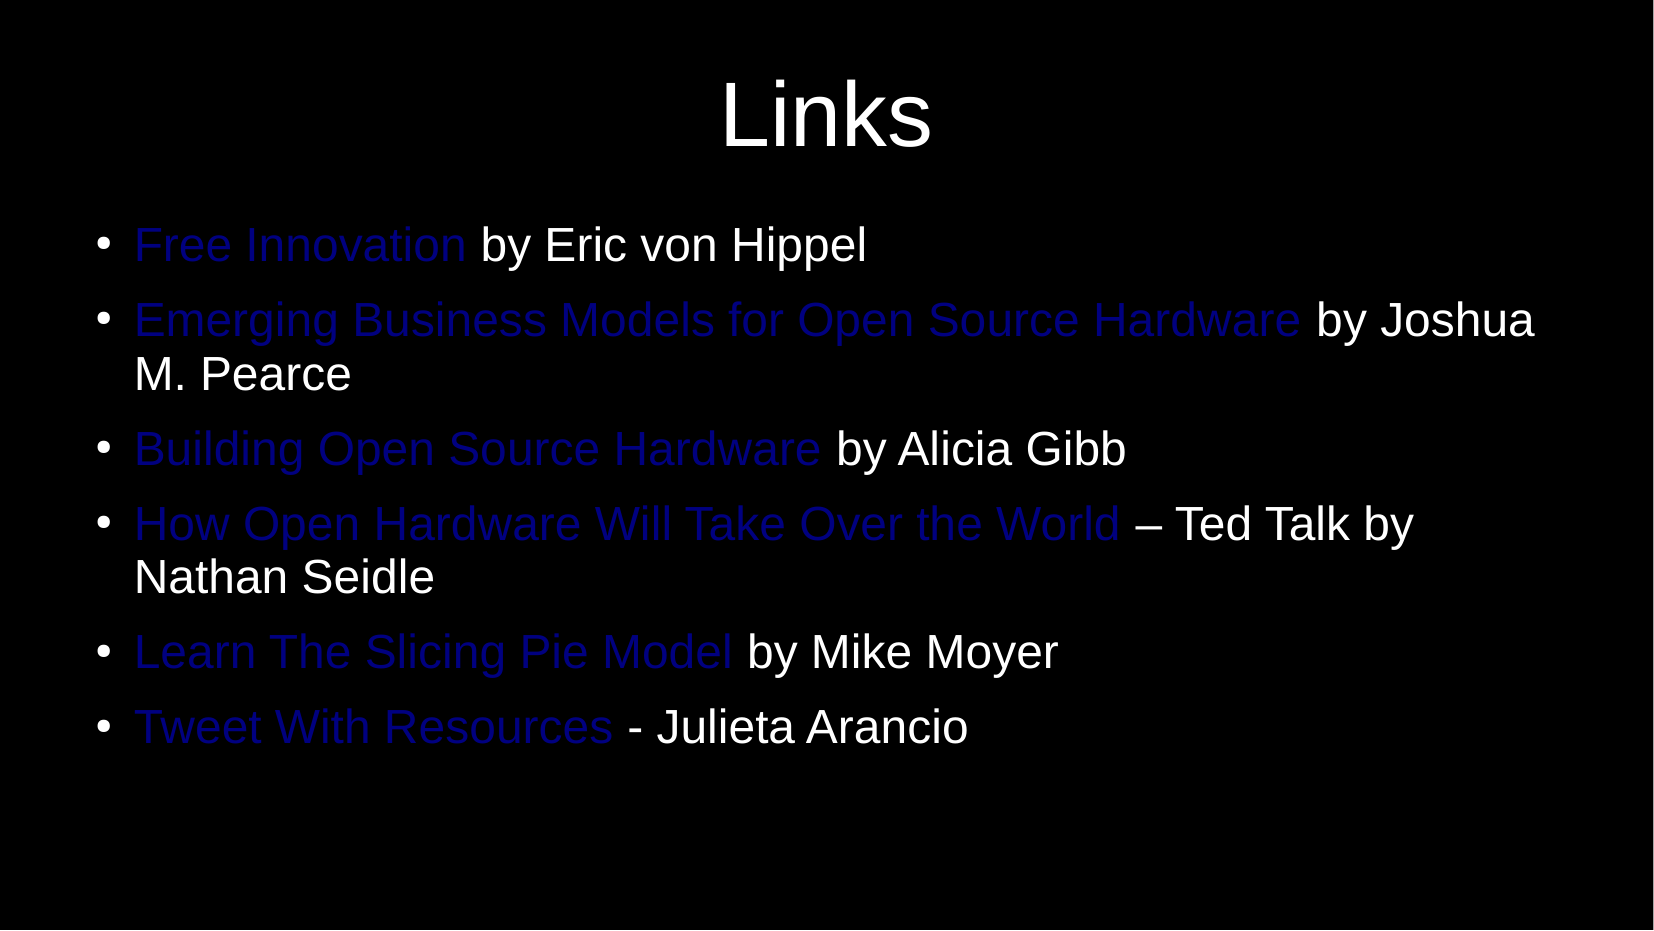

# Links
Free Innovation by Eric von Hippel
Emerging Business Models for Open Source Hardware by Joshua M. Pearce
Building Open Source Hardware by Alicia Gibb
How Open Hardware Will Take Over the World – Ted Talk by Nathan Seidle
Learn The Slicing Pie Model by Mike Moyer
Tweet With Resources - Julieta Arancio